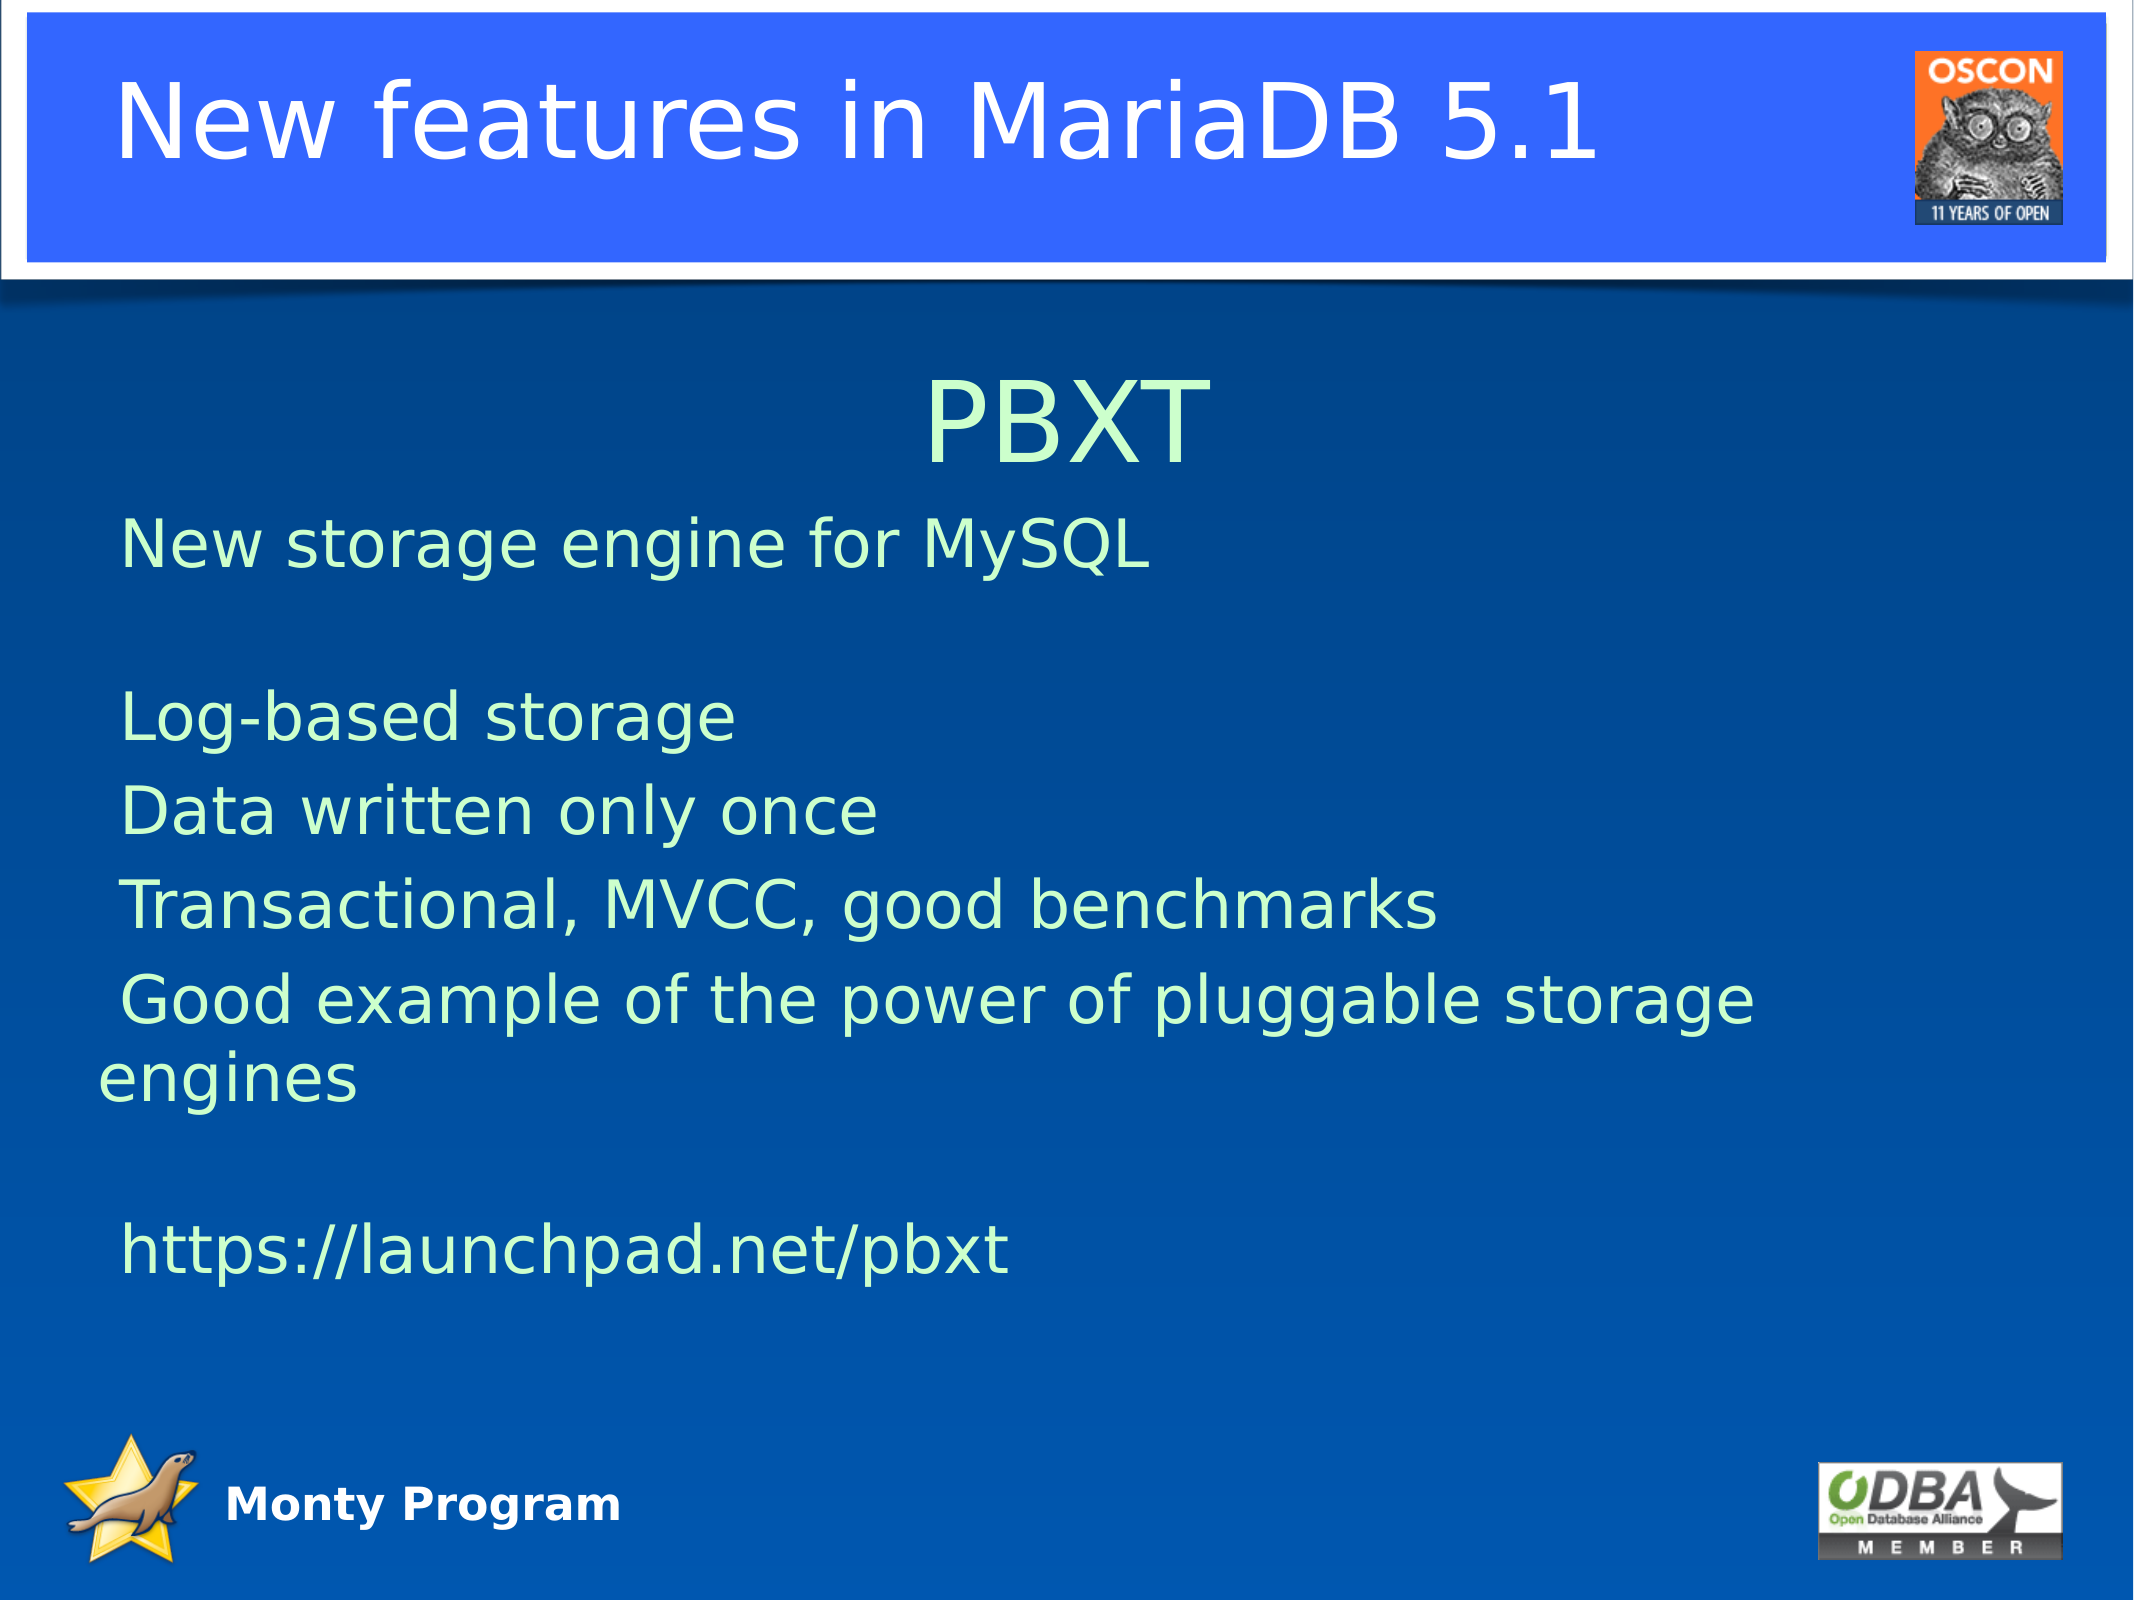

# New features in MariaDB 5.1
PBXT
 New storage engine for MySQL
 Log-based storage
 Data written only once
 Transactional, MVCC, good benchmarks
 Good example of the power of pluggable storage engines
 https://launchpad.net/pbxt